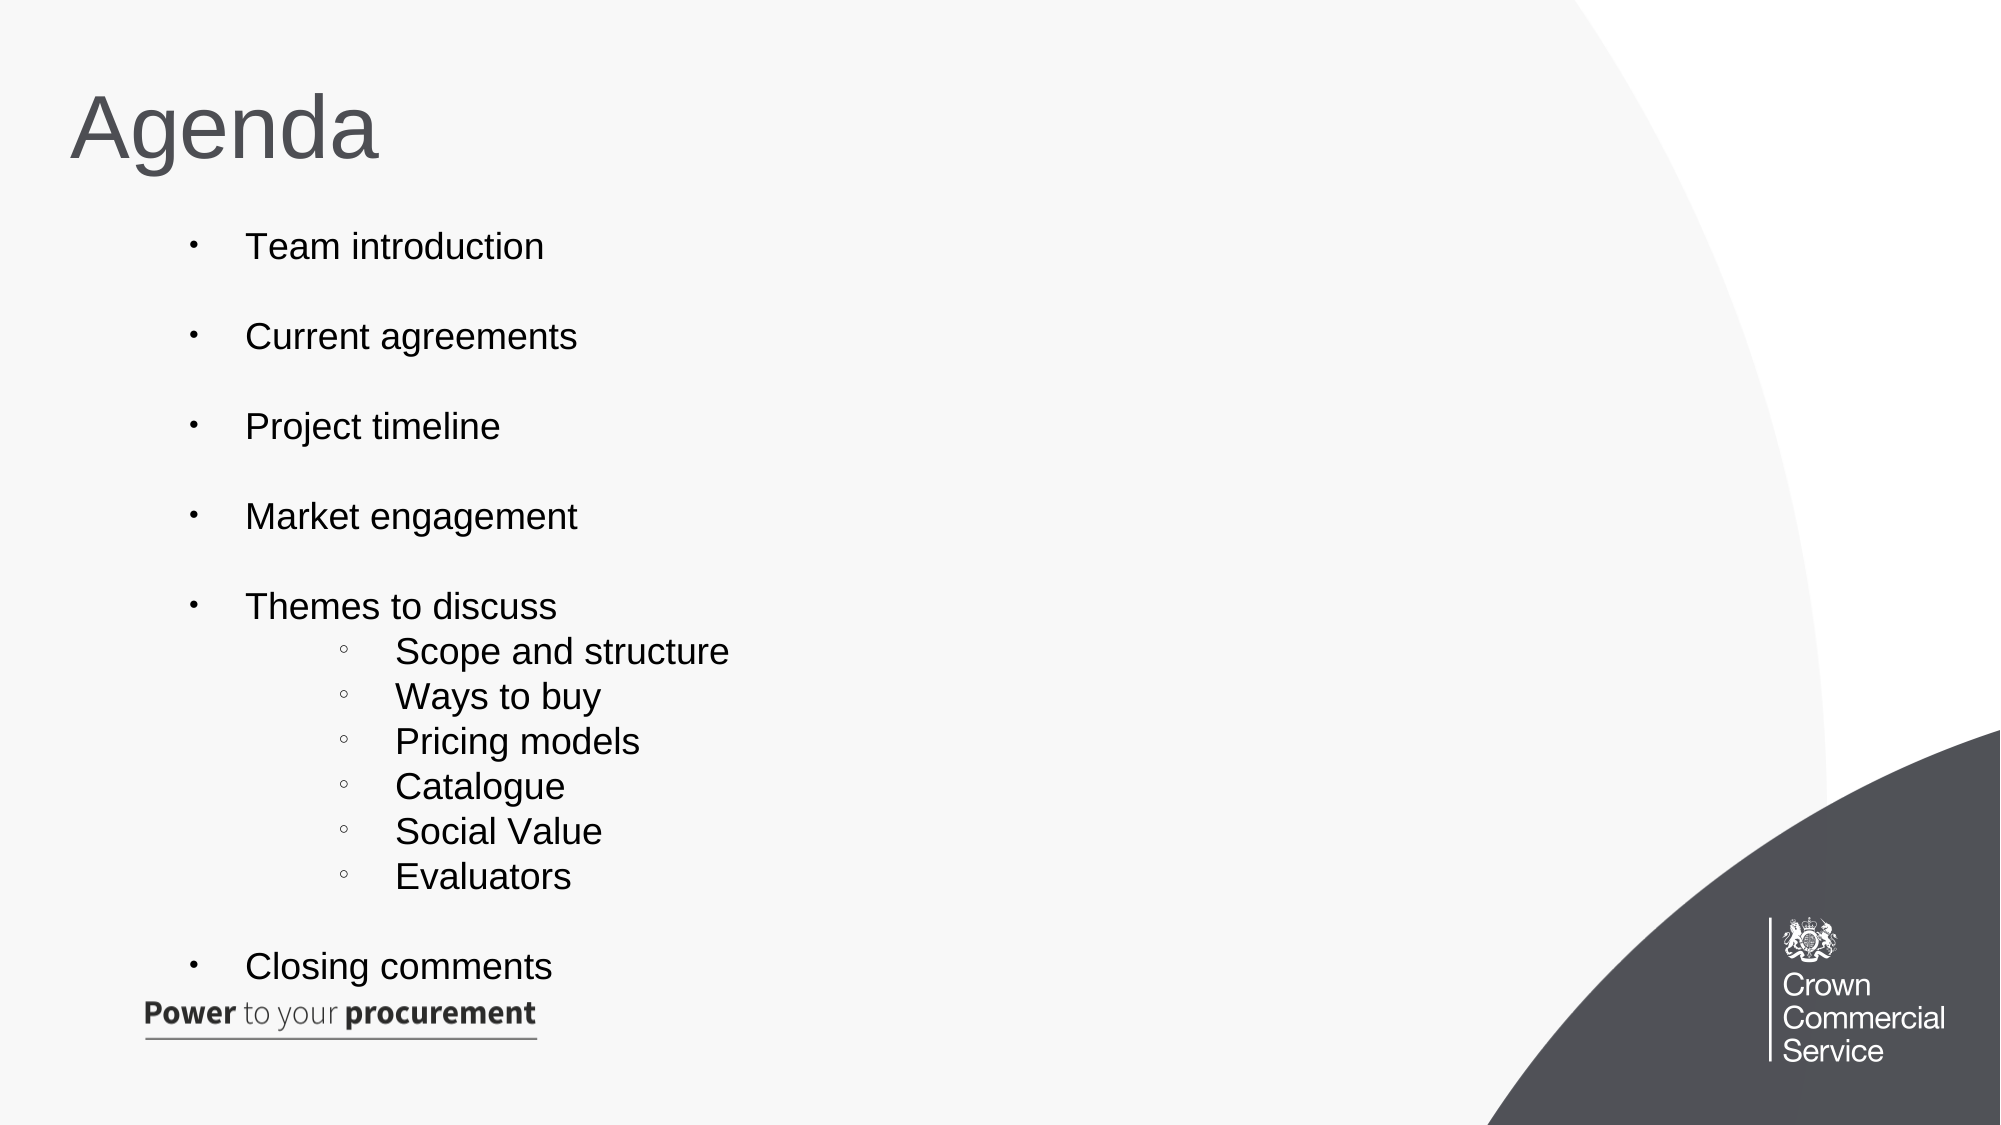

# Agenda
Team introduction
Current agreements
Project timeline
Market engagement
Themes to discuss
Scope and structure
Ways to buy
Pricing models
Catalogue
Social Value
Evaluators
Closing comments